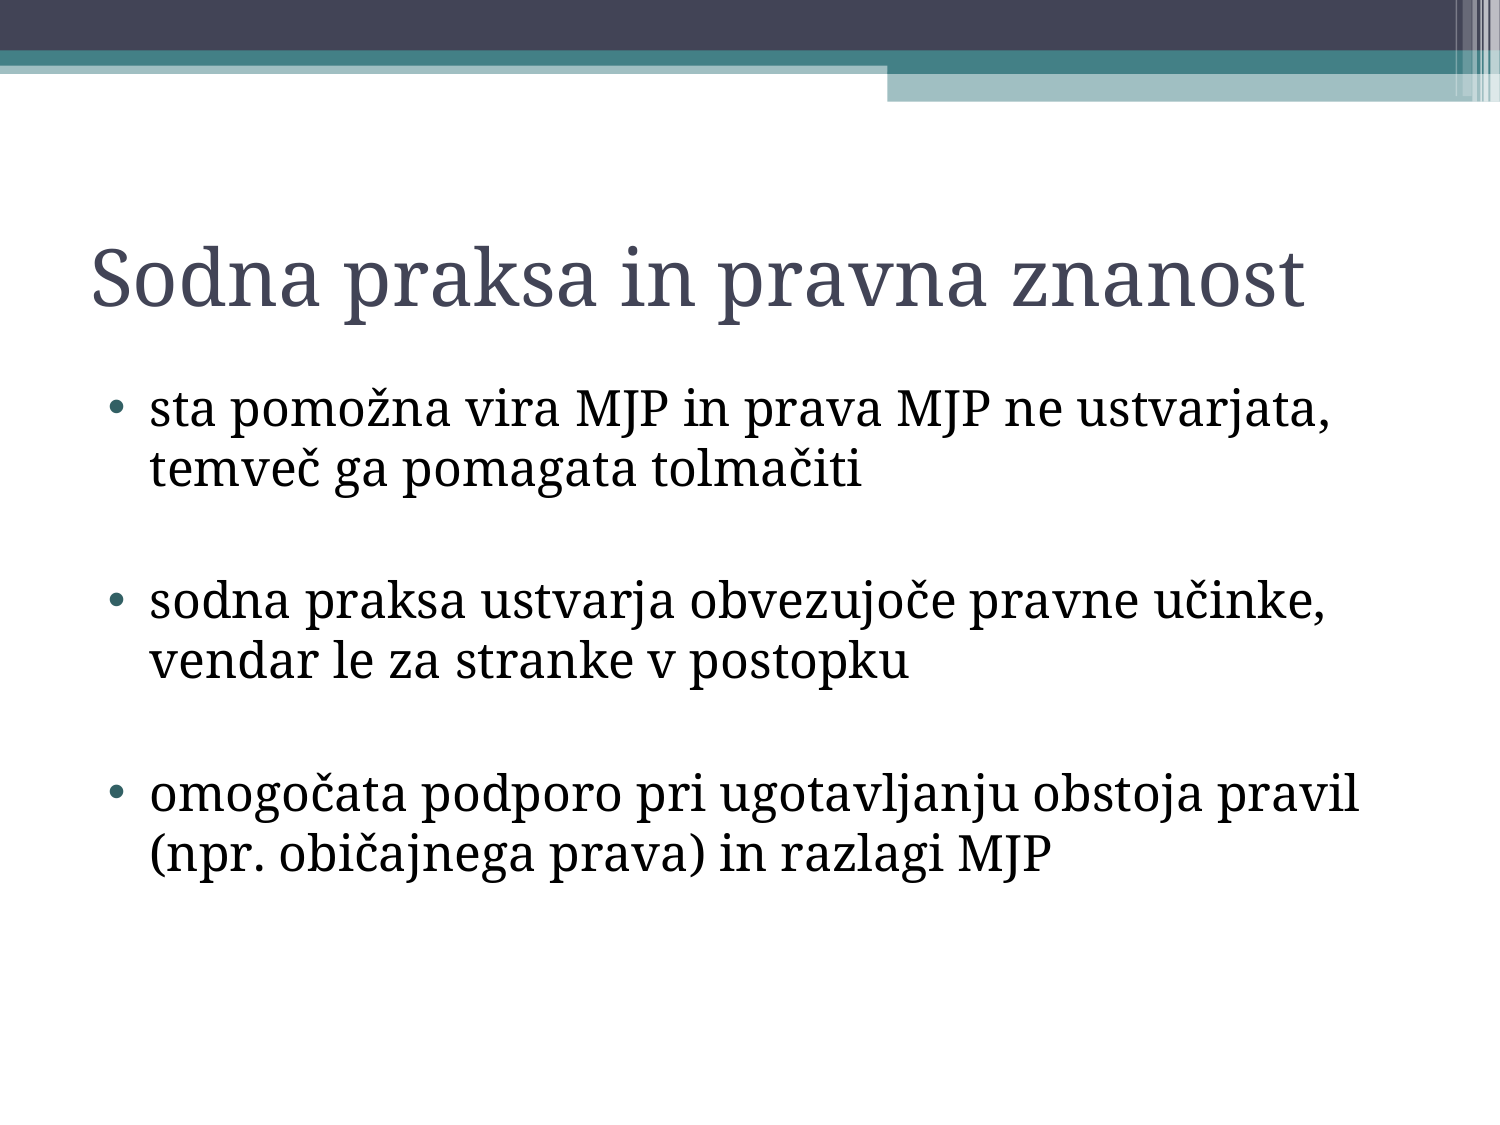

# Sodna praksa in pravna znanost
sta pomožna vira MJP in prava MJP ne ustvarjata, temveč ga pomagata tolmačiti
sodna praksa ustvarja obvezujoče pravne učinke, vendar le za stranke v postopku
omogočata podporo pri ugotavljanju obstoja pravil (npr. običajnega prava) in razlagi MJP